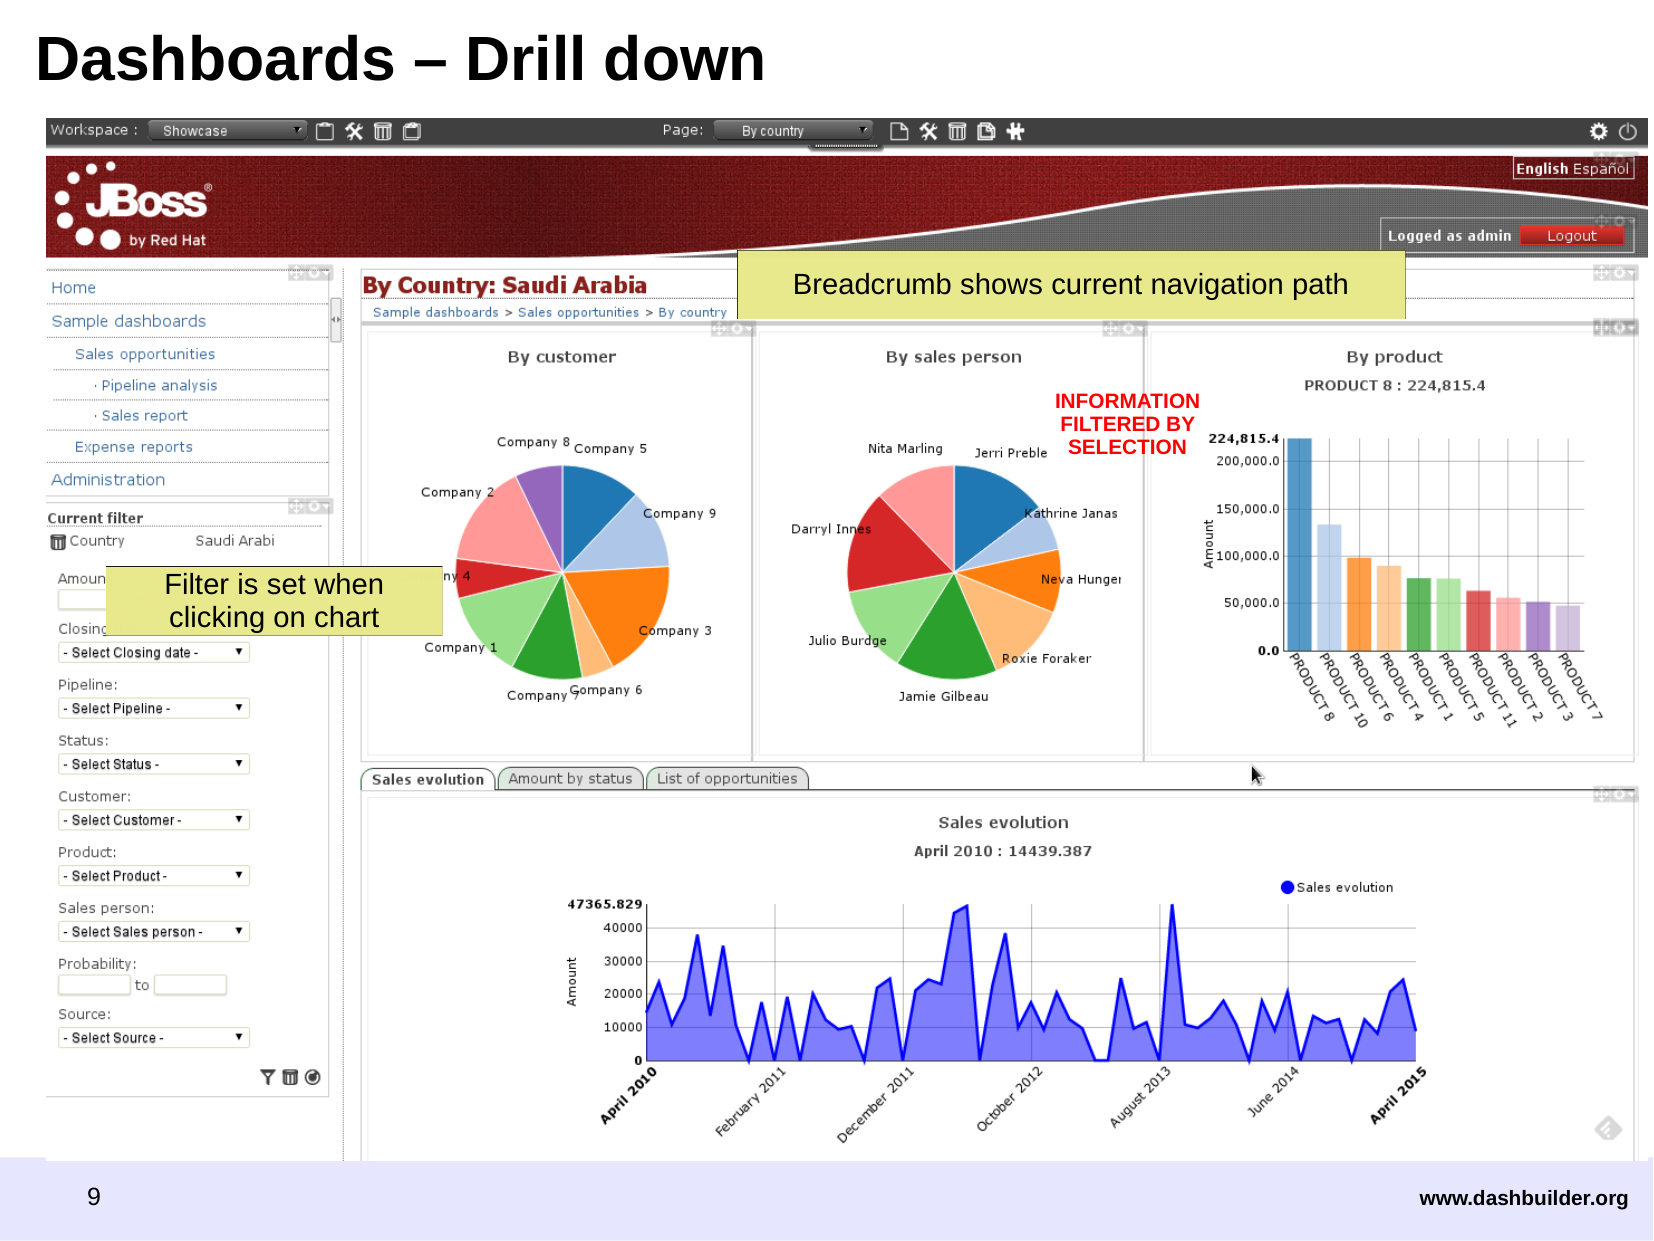

# Dashboards – Drill down
Breadcrumb shows current navigation path
INFORMATION FILTERED BY SELECTION
Filter is set when clicking on chart